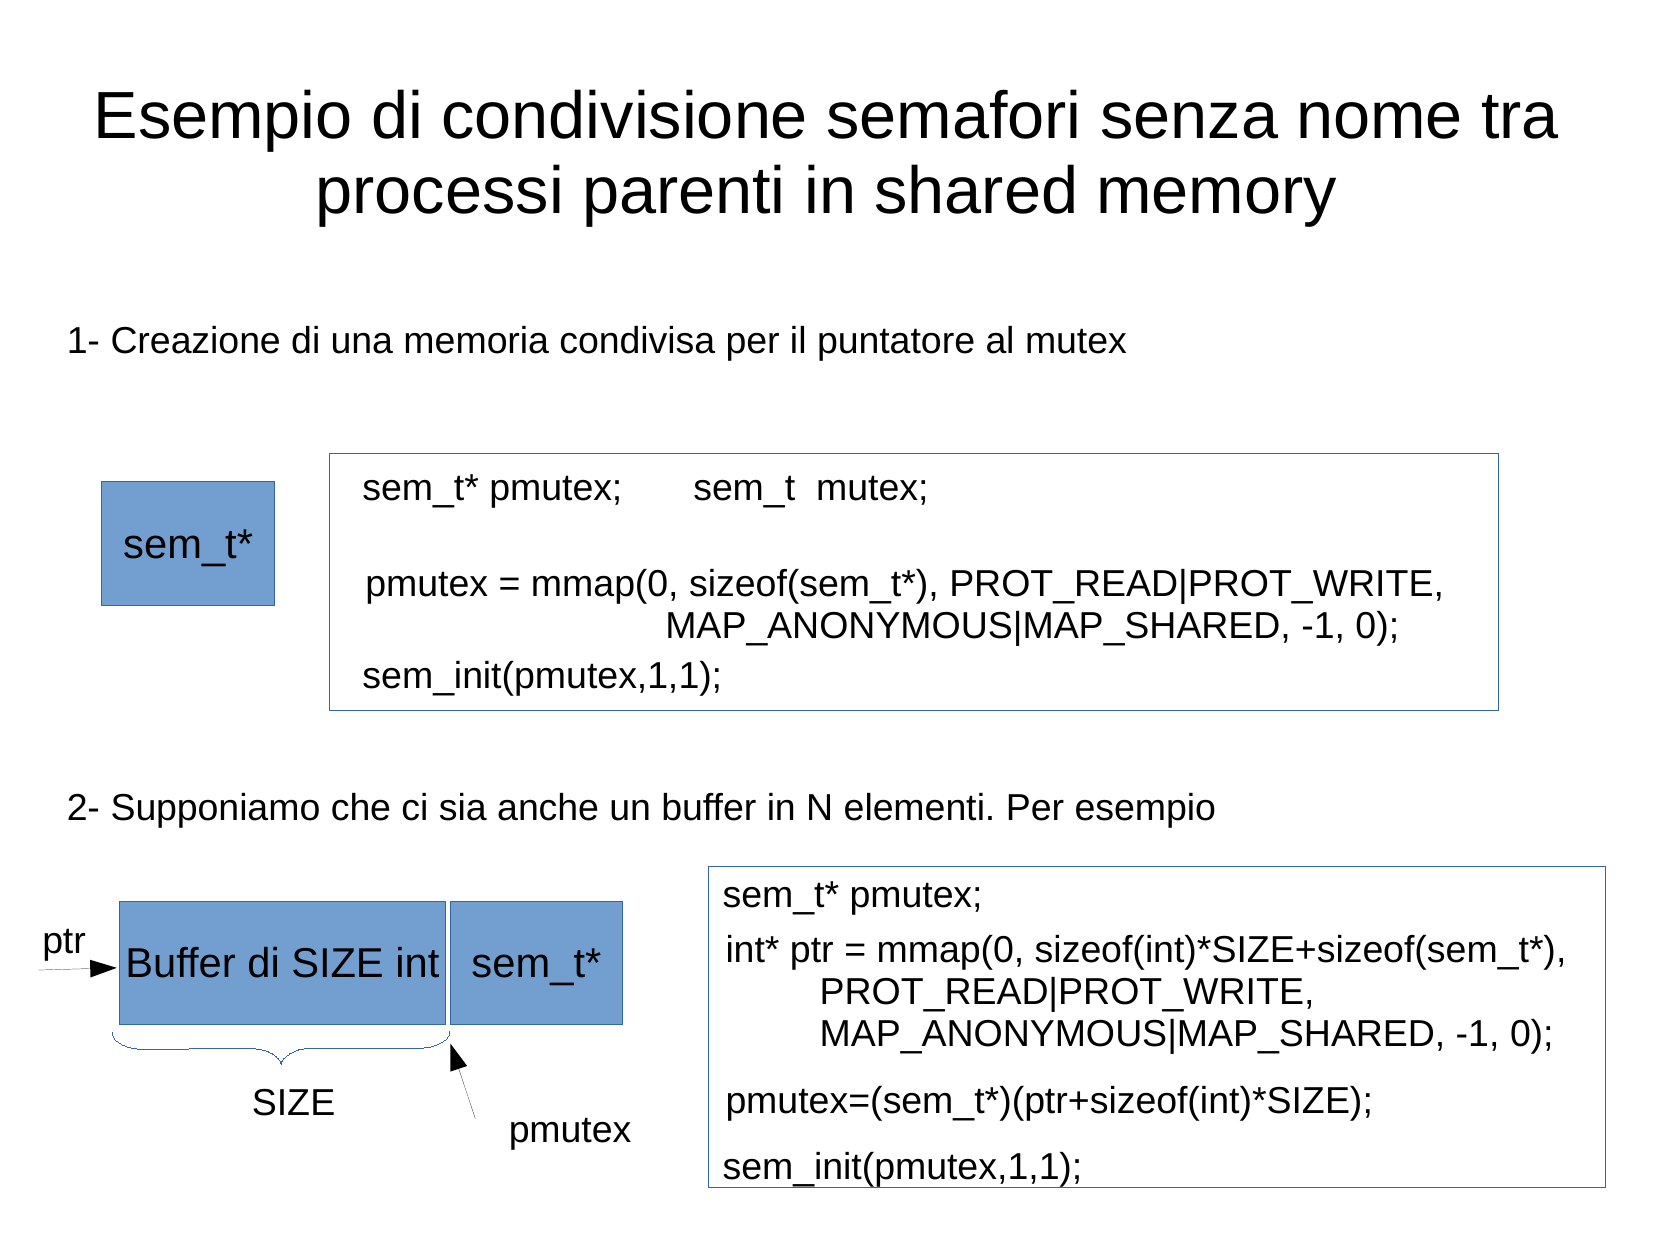

# Esempio di condivisione semafori senza nome tra processi parenti in shared memory
1- Creazione di una memoria condivisa per il puntatore al mutex
sem_t* pmutex;
sem_t mutex;
sem_t*
pmutex = mmap(0, sizeof(sem_t*), PROT_READ|PROT_WRITE, 	 	 	 			MAP_ANONYMOUS|MAP_SHARED, -1, 0);
sem_init(pmutex,1,1);
2- Supponiamo che ci sia anche un buffer in N elementi. Per esempio
sem_t* pmutex;
Buffer di SIZE int
sem_t*
ptr
int* ptr = mmap(0, sizeof(int)*SIZE+sizeof(sem_t*), PROT_READ|PROT_WRITE, 		 MAP_ANONYMOUS|MAP_SHARED, -1, 0);
 pmutex=(sem_t*)(ptr+sizeof(int)*SIZE);
SIZE
pmutex
sem_init(pmutex,1,1);